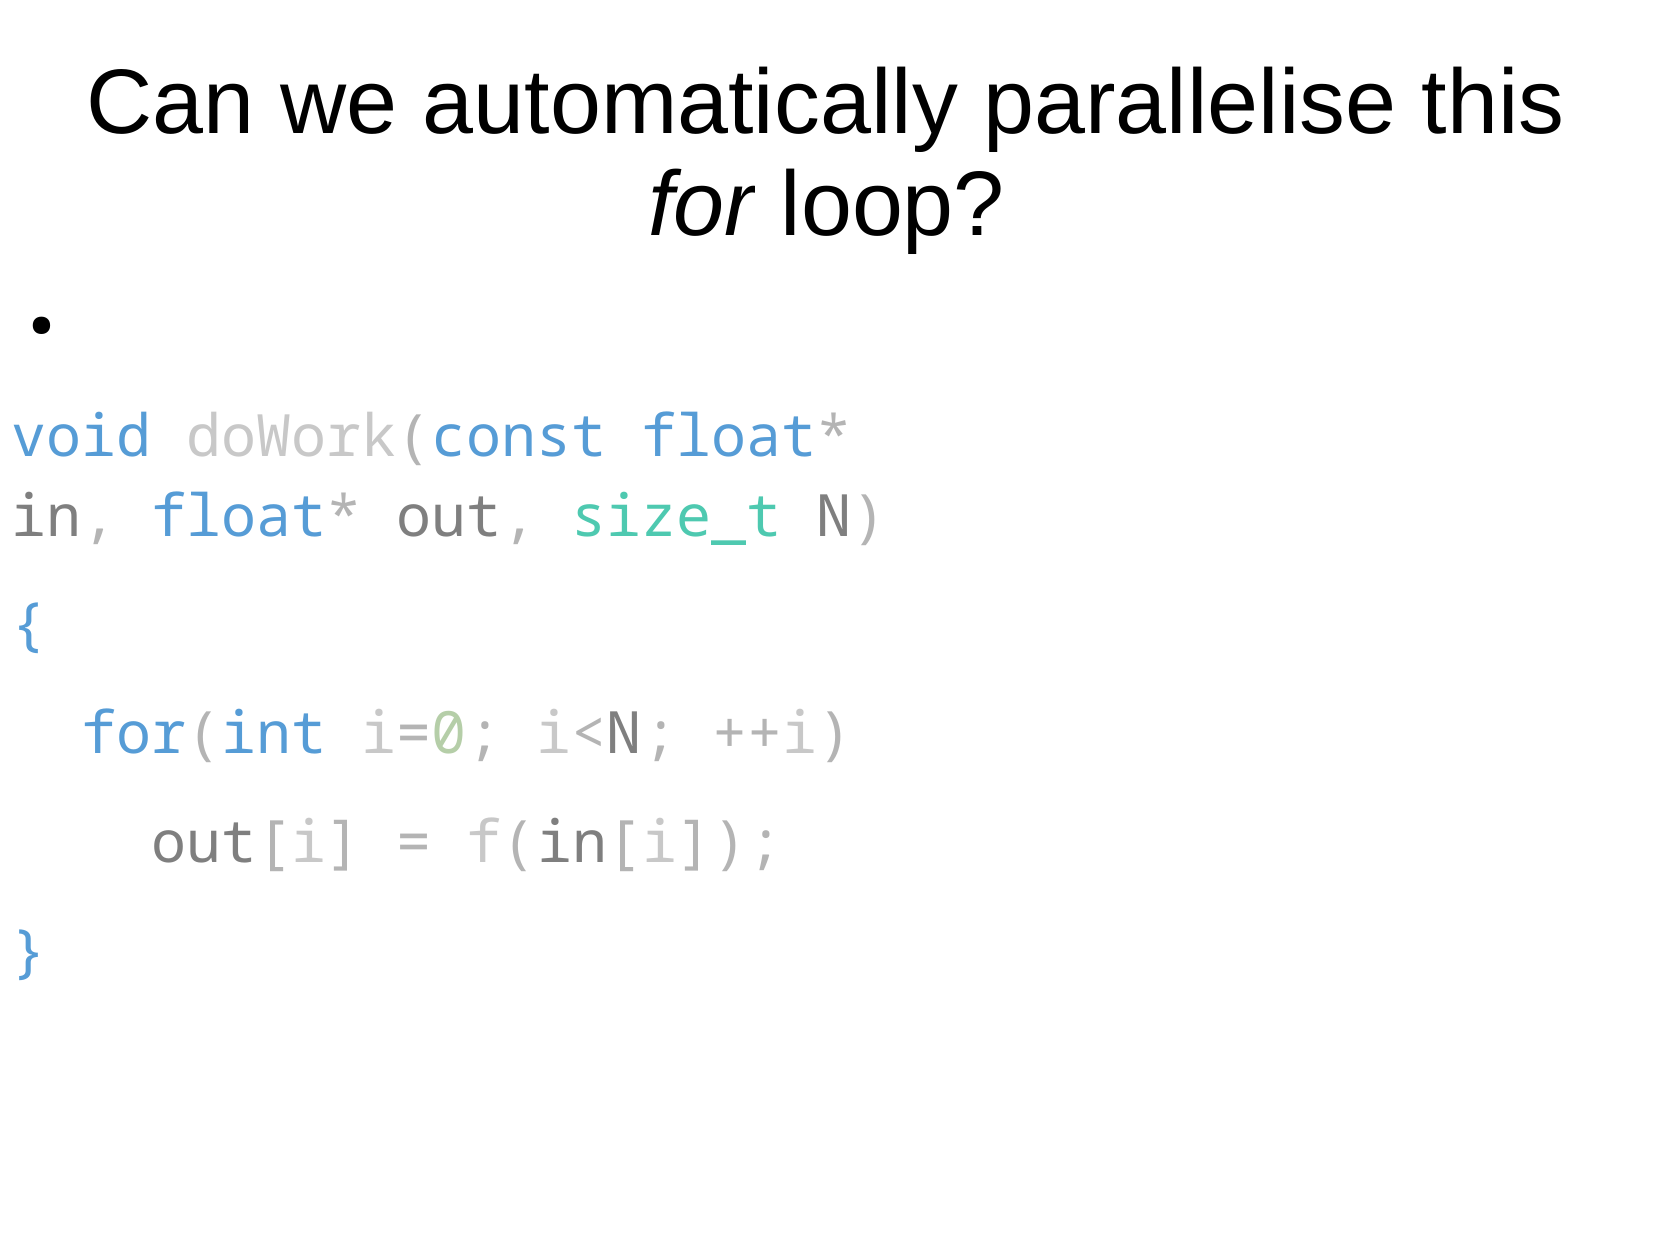

# Can we automatically parallelise this for loop?
void doWork(const float* in, float* out, size_t N)
{
 for(int i=0; i<N; ++i)
 out[i] = f(in[i]);
}